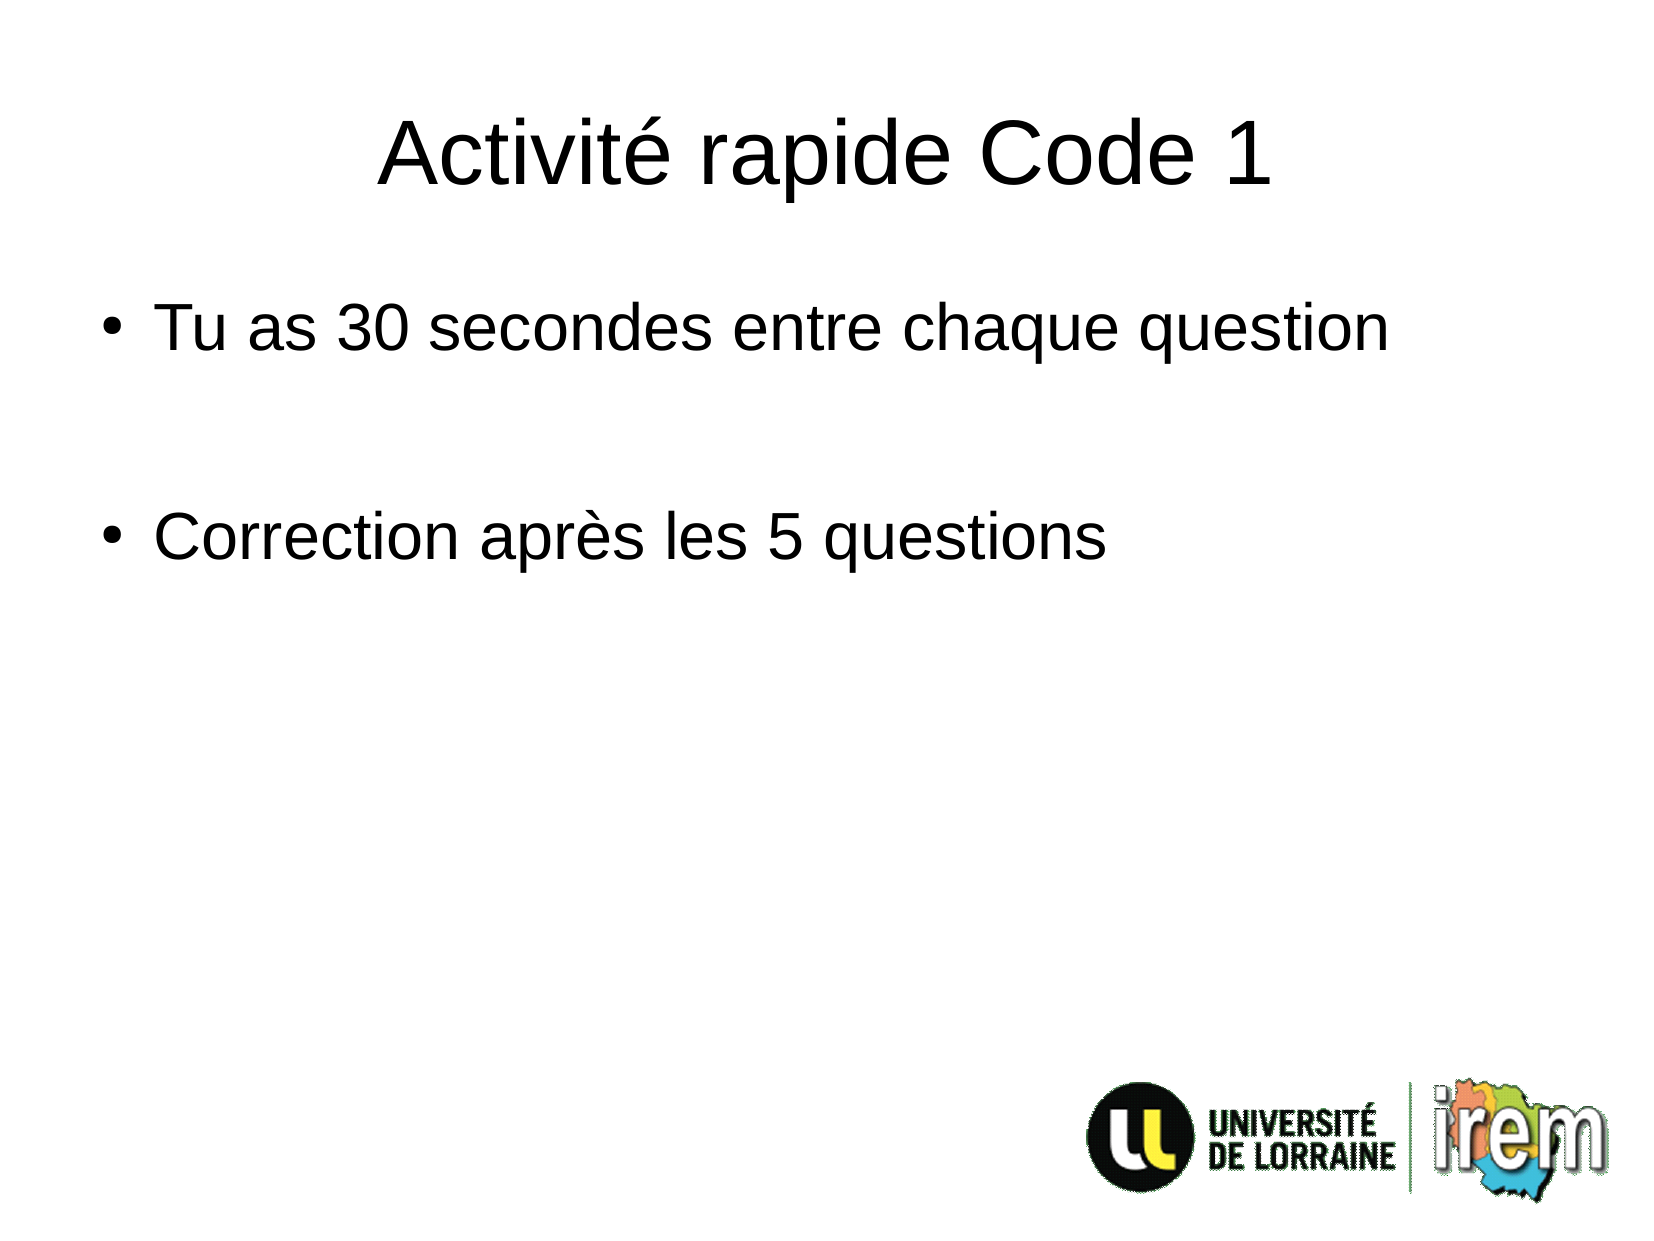

# Activité rapide Code 1
Tu as 30 secondes entre chaque question
Correction après les 5 questions